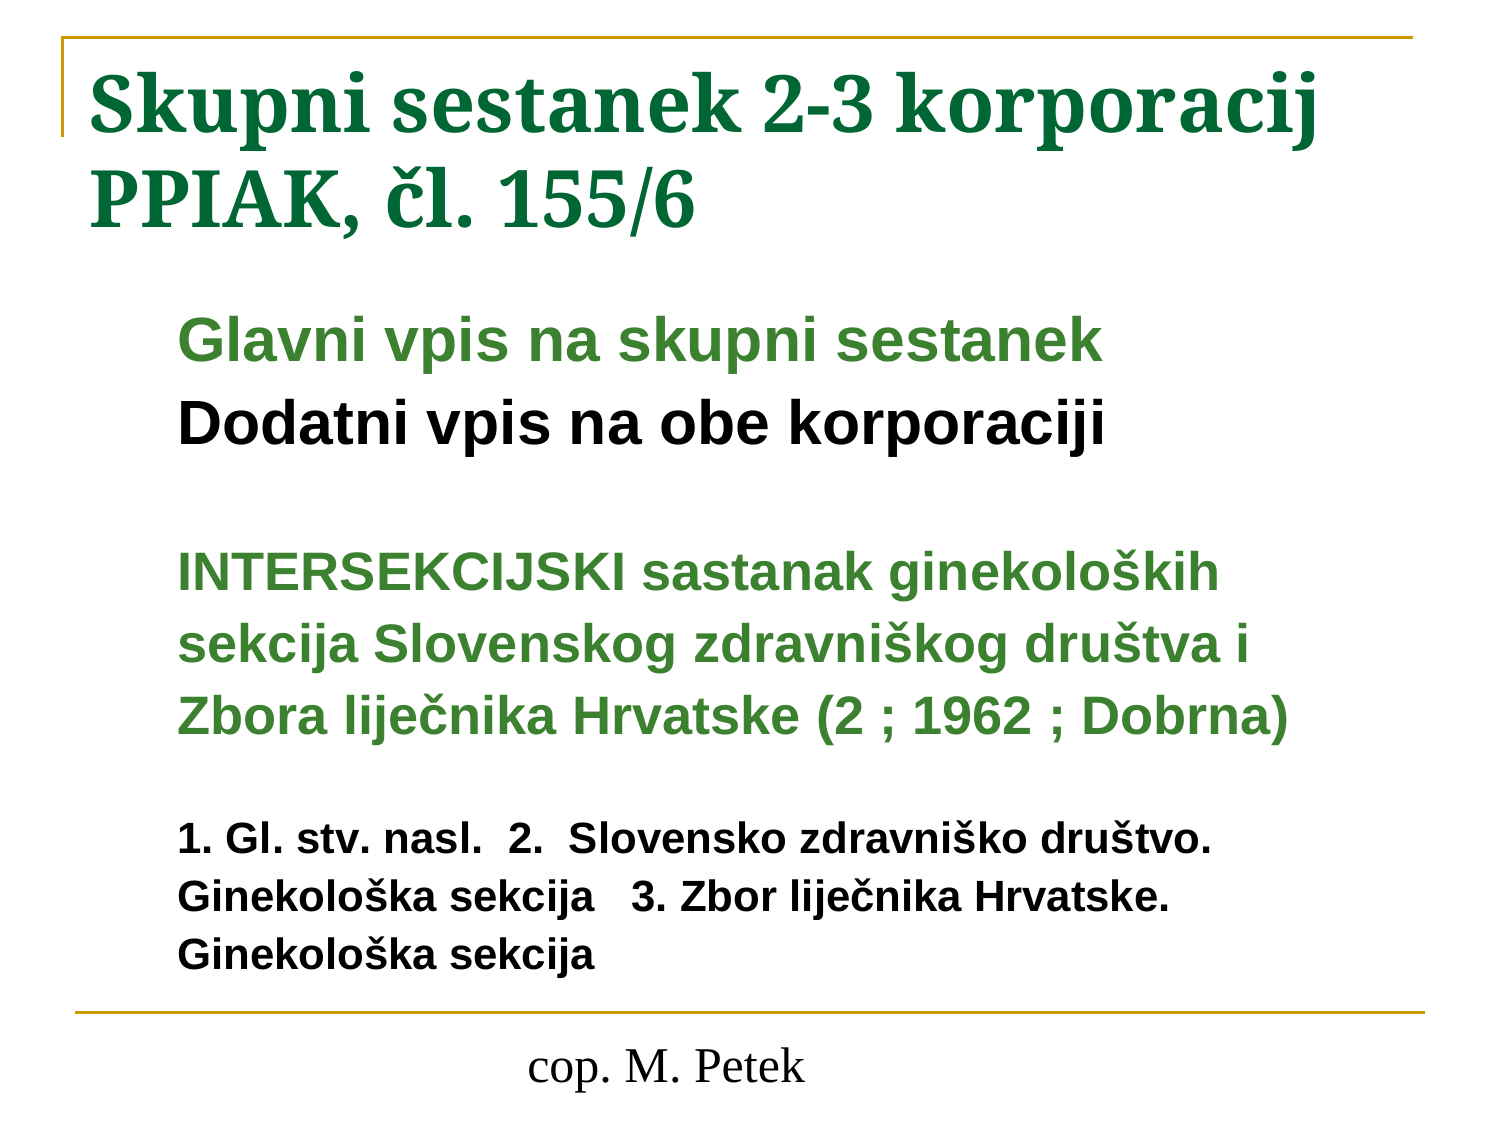

# Skupni sestanek 2-3 korporacij PPIAK, čl. 155/6
Glavni vpis na skupni sestanek
Dodatni vpis na obe korporaciji
INTERSEKCIJSKI sastanak ginekoloških
sekcija Slovenskog zdravniškog društva i
Zbora liječnika Hrvatske (2 ; 1962 ; Dobrna)
1. Gl. stv. nasl. 2. Slovensko zdravniško društvo.
Ginekološka sekcija 3. Zbor liječnika Hrvatske.
Ginekološka sekcija
cop. M. Petek